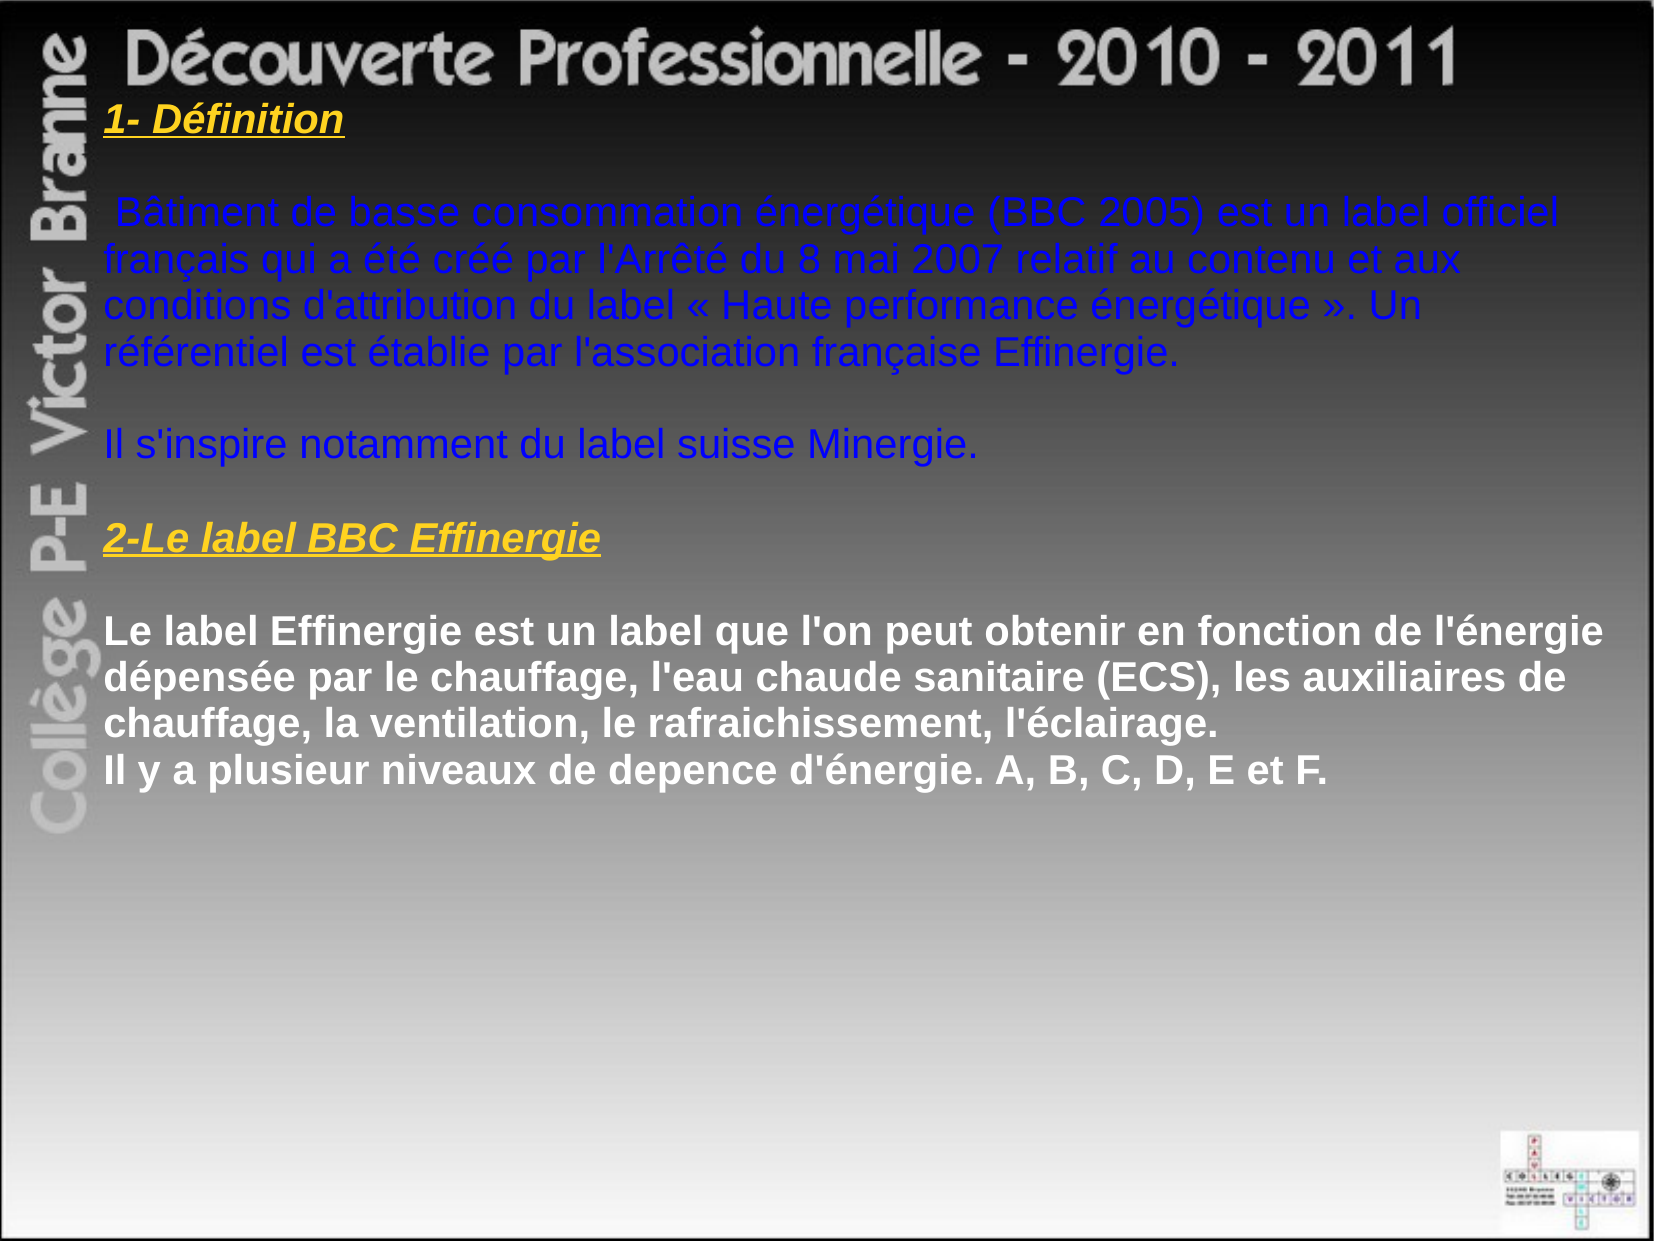

1- Définition
 Bâtiment de basse consommation énergétique (BBC 2005) est un label officiel français qui a été créé par l'Arrêté du 8 mai 2007 relatif au contenu et aux conditions d'attribution du label « Haute performance énergétique ». Un référentiel est établie par l'association française Effinergie.
Il s'inspire notamment du label suisse Minergie.
2-Le label BBC Effinergie
Le label Effinergie est un label que l'on peut obtenir en fonction de l'énergie dépensée par le chauffage, l'eau chaude sanitaire (ECS), les auxiliaires de chauffage, la ventilation, le rafraichissement, l'éclairage.
Il y a plusieur niveaux de depence d'énergie. A, B, C, D, E et F.